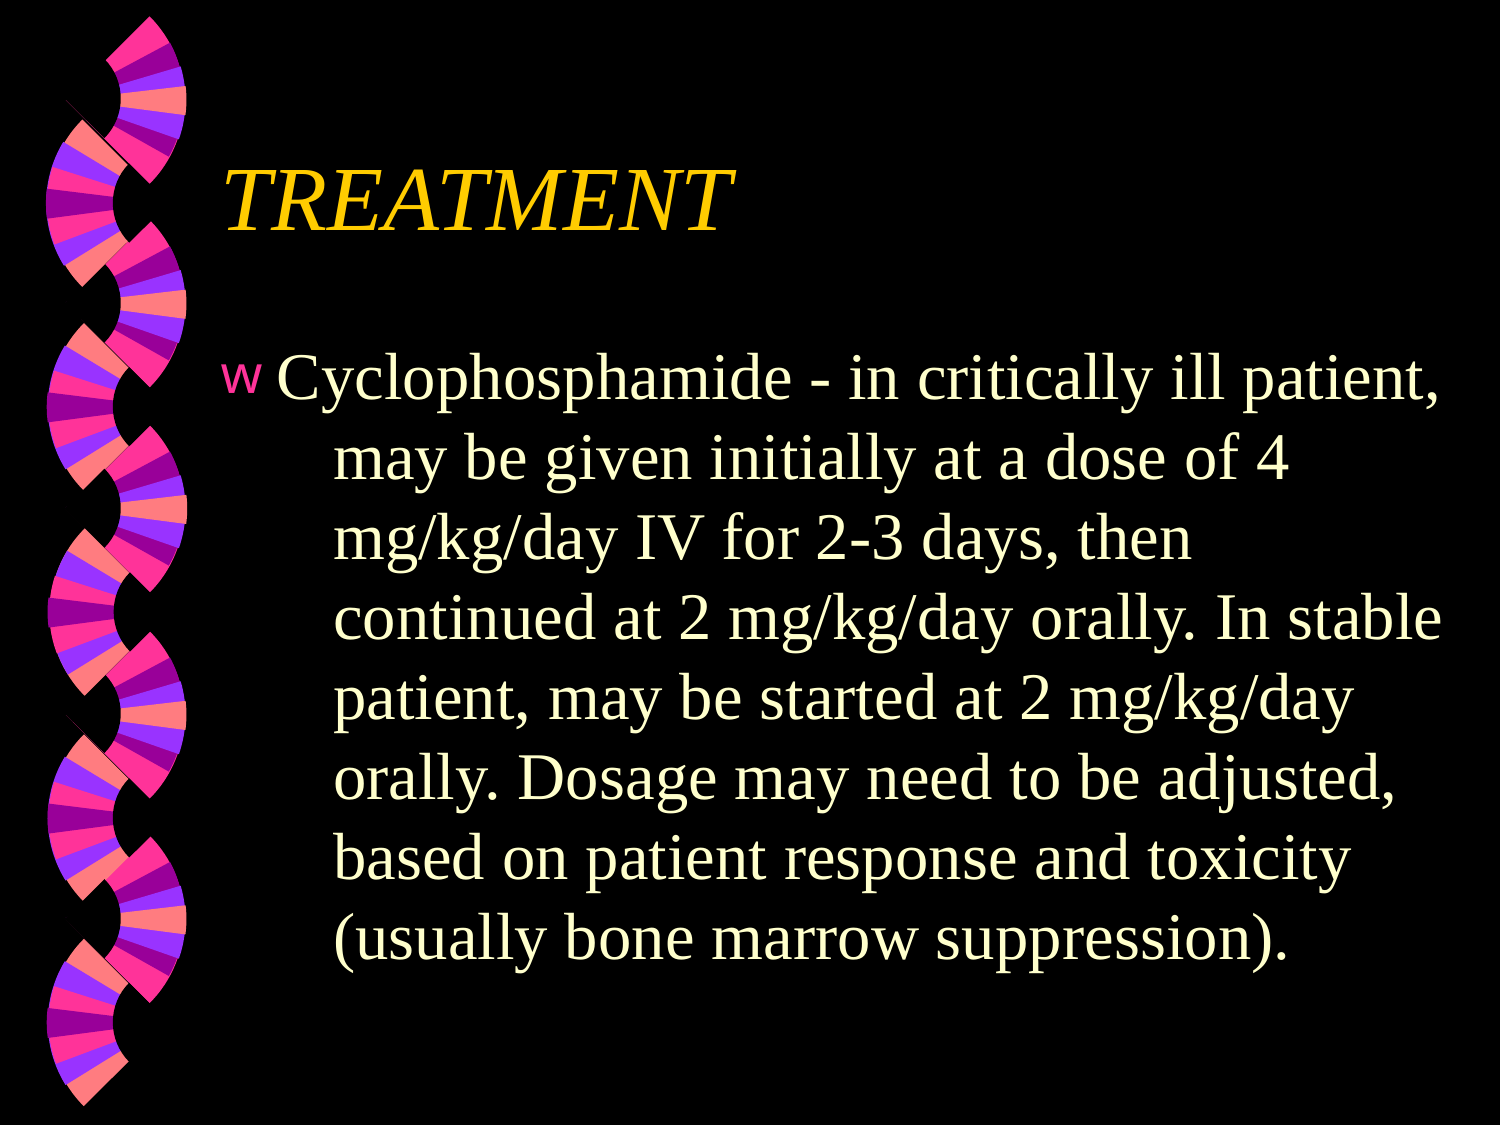

# TREATMENT
Cyclophosphamide - in critically ill patient, may be given initially at a dose of 4 mg/kg/day IV for 2-3 days, then continued at 2 mg/kg/day orally. In stable patient, may be started at 2 mg/kg/day orally. Dosage may need to be adjusted, based on patient response and toxicity (usually bone marrow suppression).